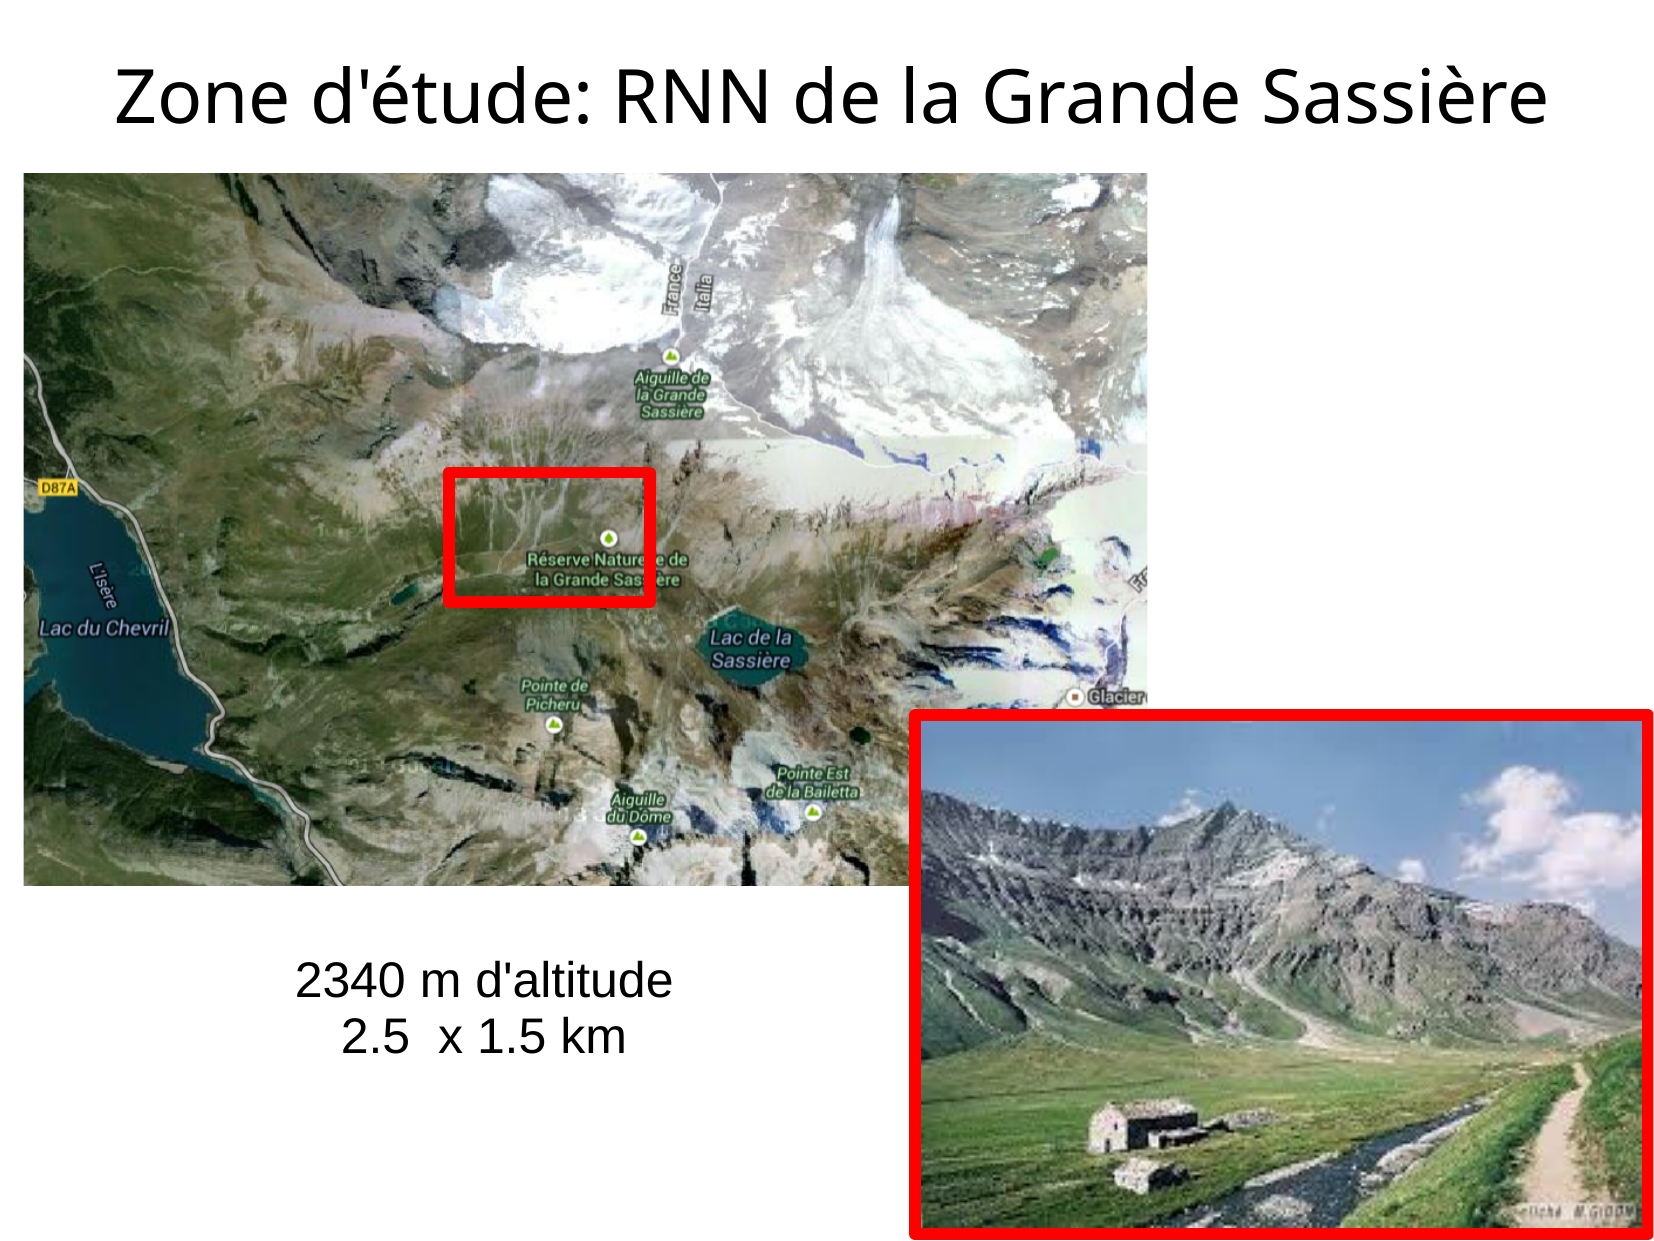

# Zone d'étude: RNN de la Grande Sassière
2340 m d'altitude
2.5 x 1.5 km